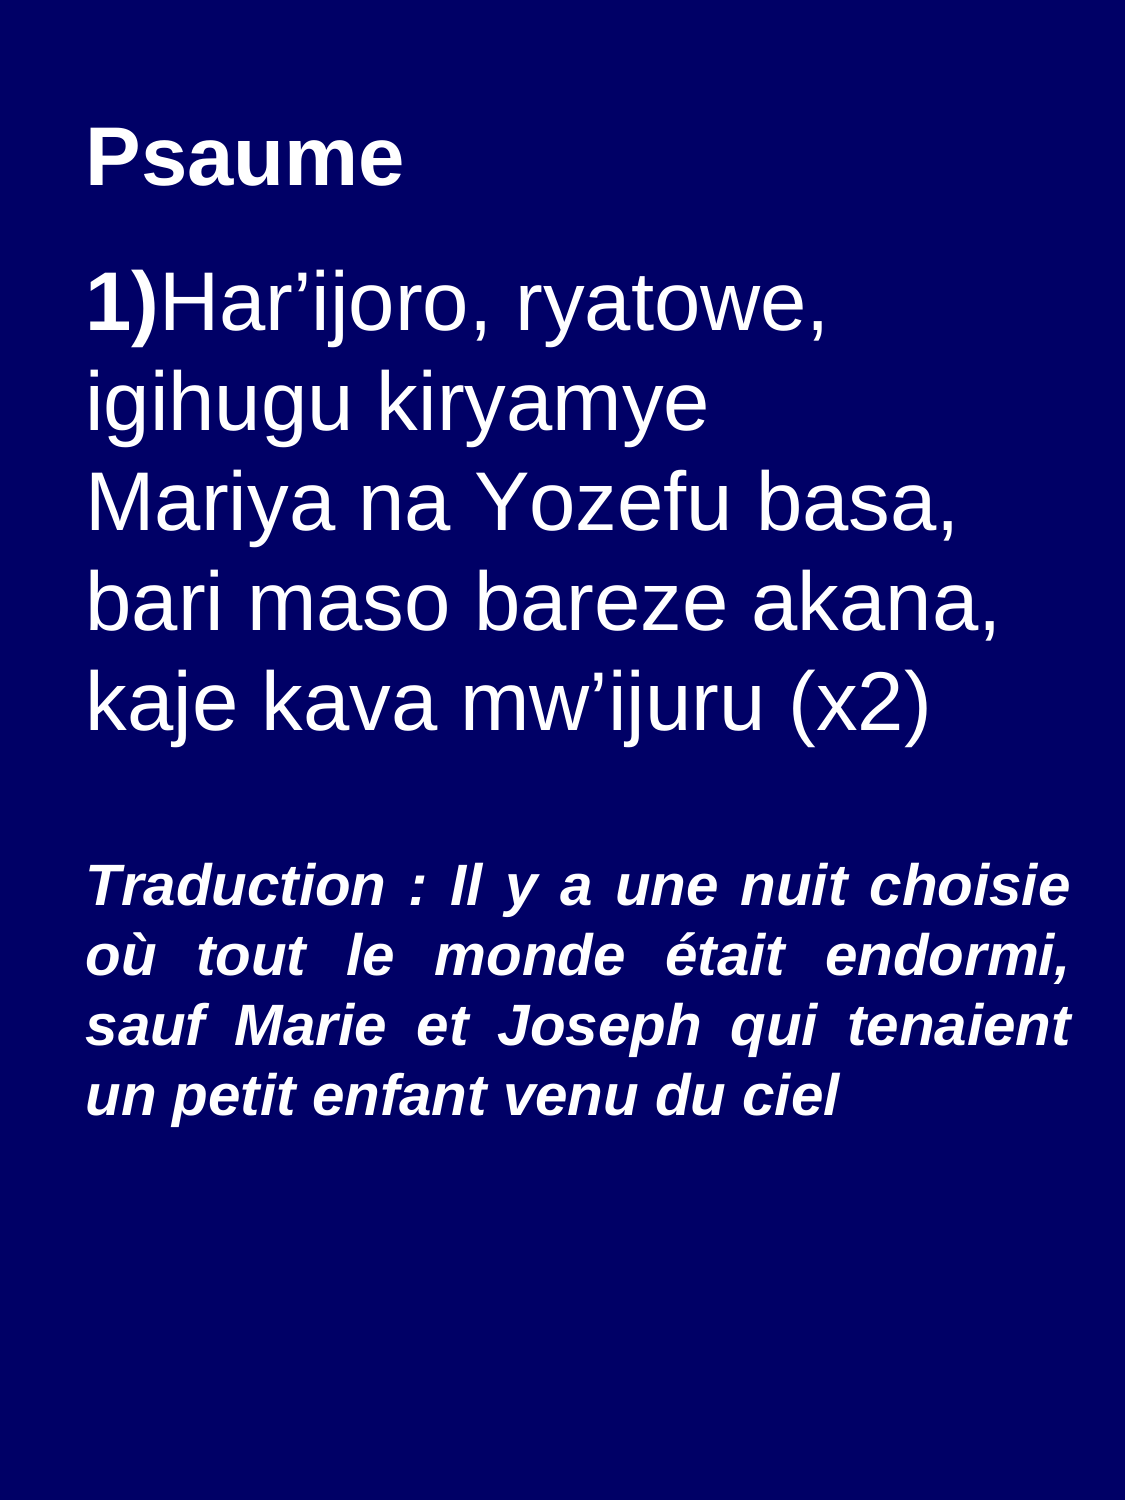

Psaume
1)Har’ijoro, ryatowe, igihugu kiryamye
Mariya na Yozefu basa, bari maso bareze akana,
kaje kava mw’ijuru (x2)
Traduction : Il y a une nuit choisie où tout le monde était endormi, sauf Marie et Joseph qui tenaient un petit enfant venu du ciel